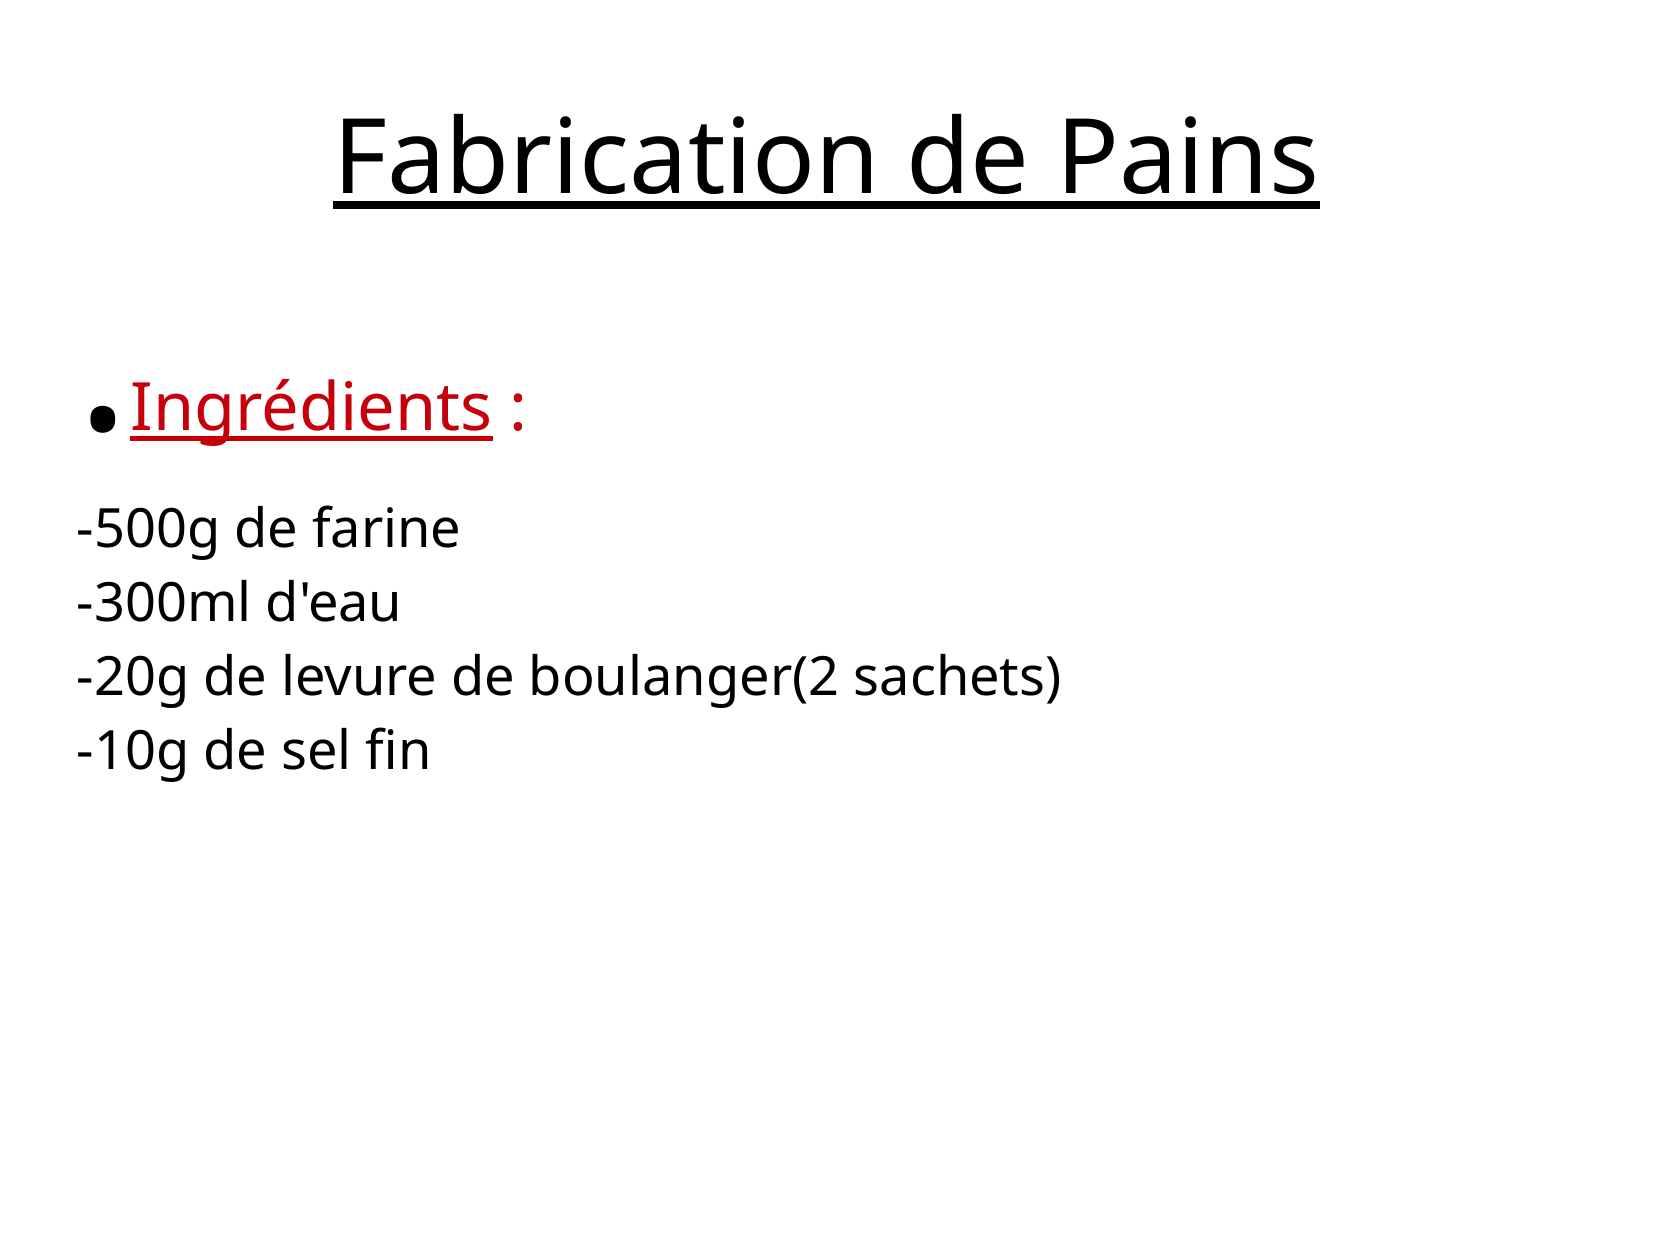

# Fabrication de Pains
.Ingrédients :
-500g de farine
-300ml d'eau
-20g de levure de boulanger(2 sachets)
-10g de sel fin